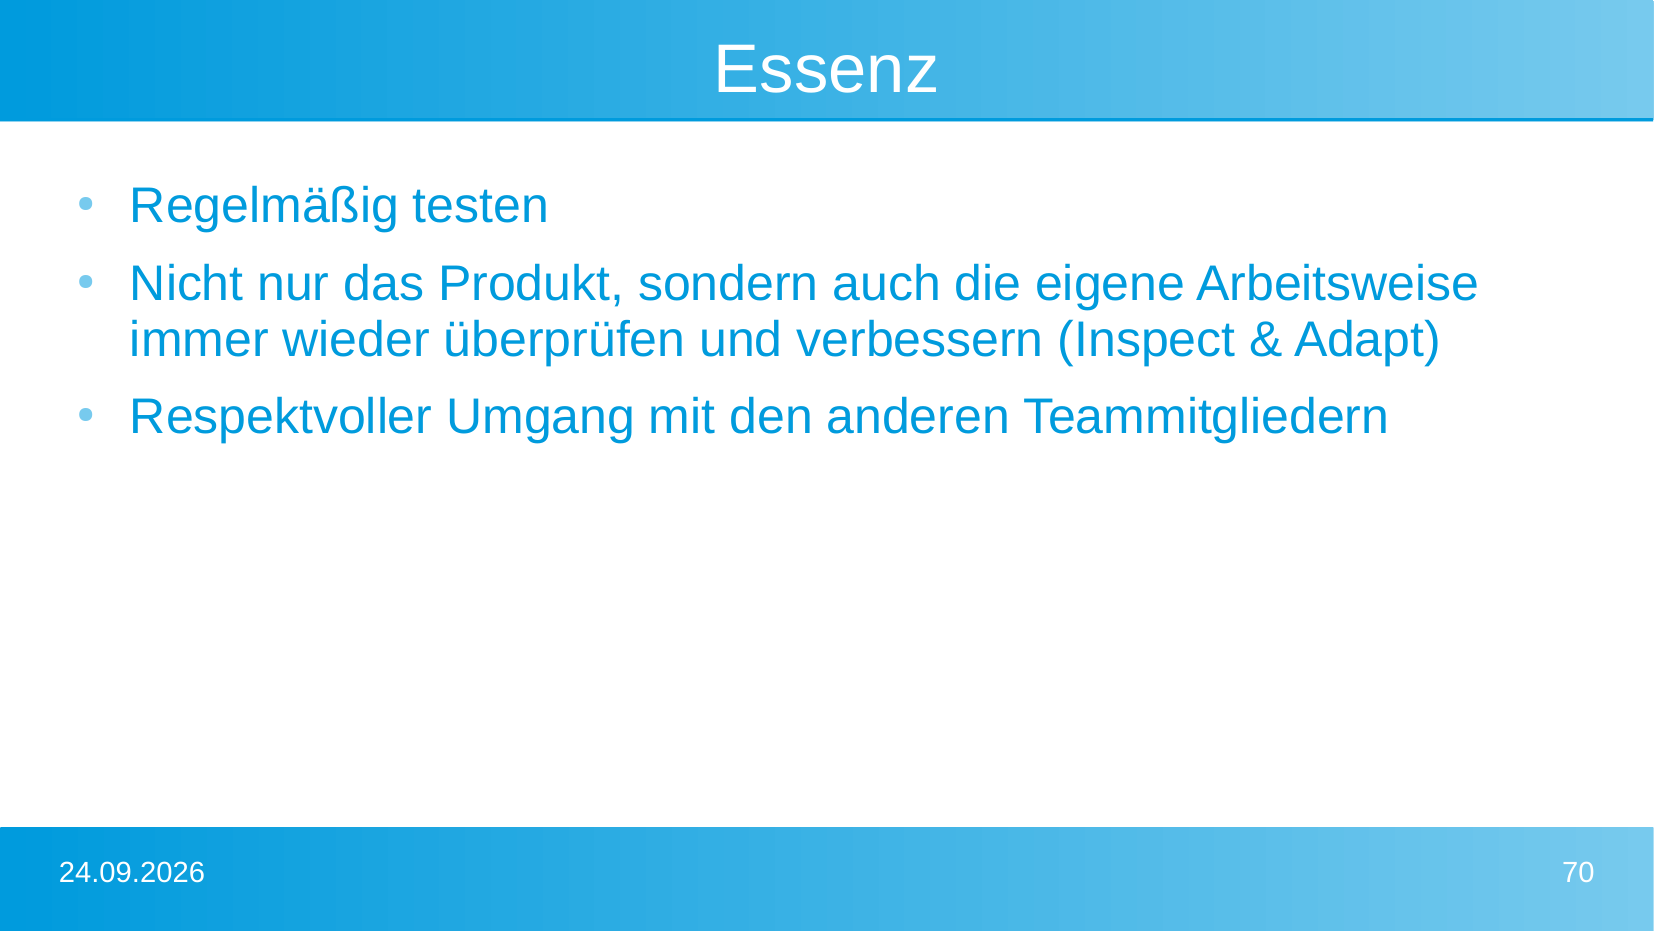

# Essenz
Regelmäßig testen
Nicht nur das Produkt, sondern auch die eigene Arbeitsweise immer wieder überprüfen und verbessern (Inspect & Adapt)
Respektvoller Umgang mit den anderen Teammitgliedern
70